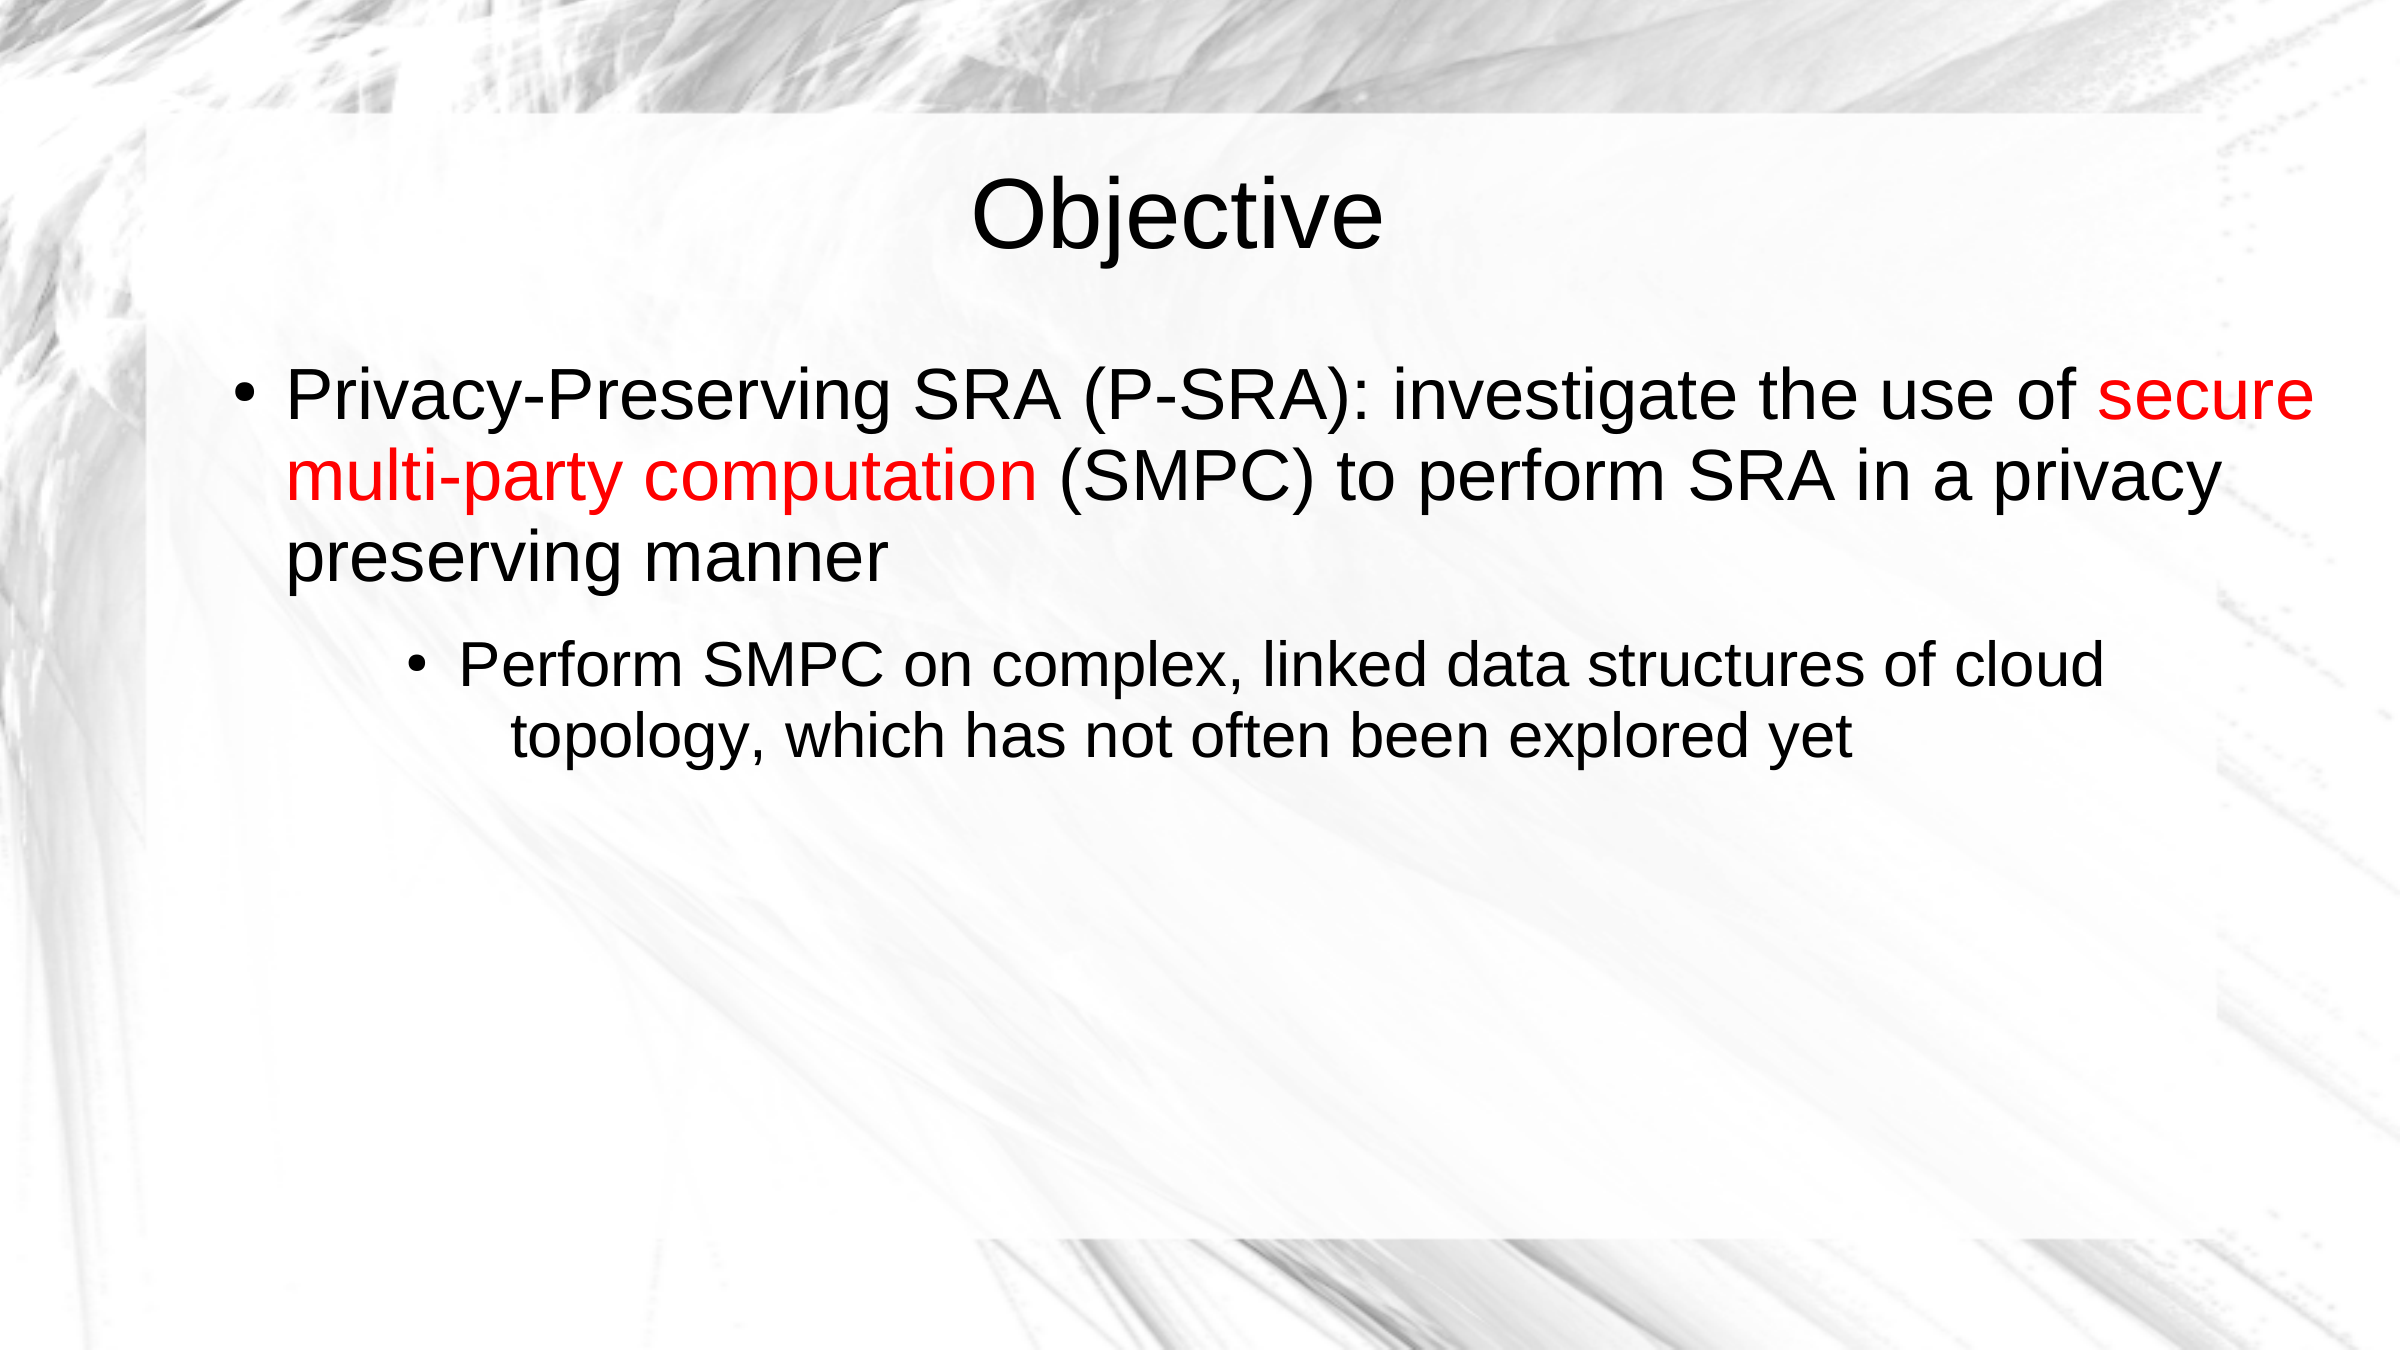

# Objective
Privacy-Preserving SRA (P-SRA): investigate the use of secure multi-party computation (SMPC) to perform SRA in a privacy preserving manner
Perform SMPC on complex, linked data structures of cloud topology, which has not often been explored yet